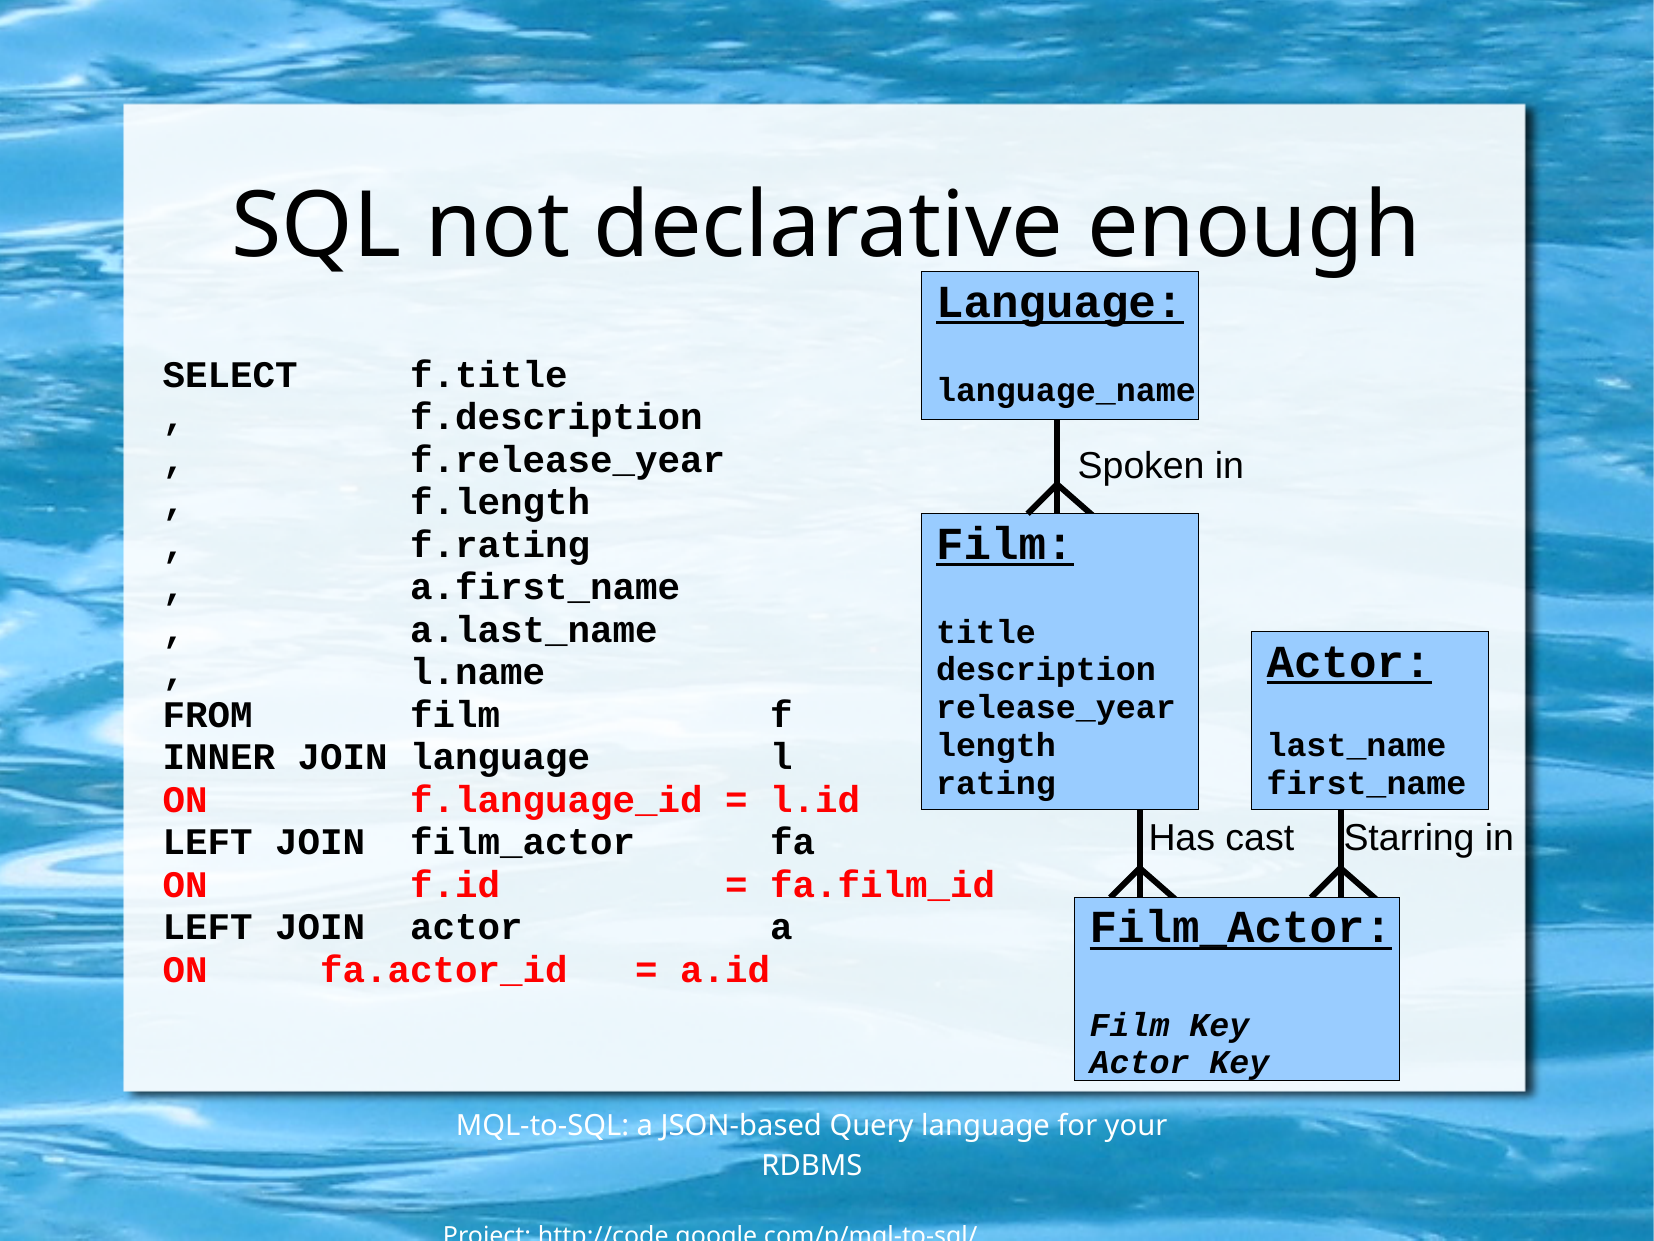

# SQL not declarative enough
Language:
language_name
SELECT f.title
, f.description
, f.release_year
, f.length
, f.rating
, a.first_name
, a.last_name
, l.name
FROM film f
INNER JOIN language l
ON f.language_id = l.id
LEFT JOIN film_actor fa
ON f.id = fa.film_id
LEFT JOIN actor a
ON fa.actor_id = a.id
Spoken in
Film:
title
description
release_year
length
rating
Actor:
last_name
first_name
Has cast
Starring in
Film_Actor:
Film Key
Actor Key